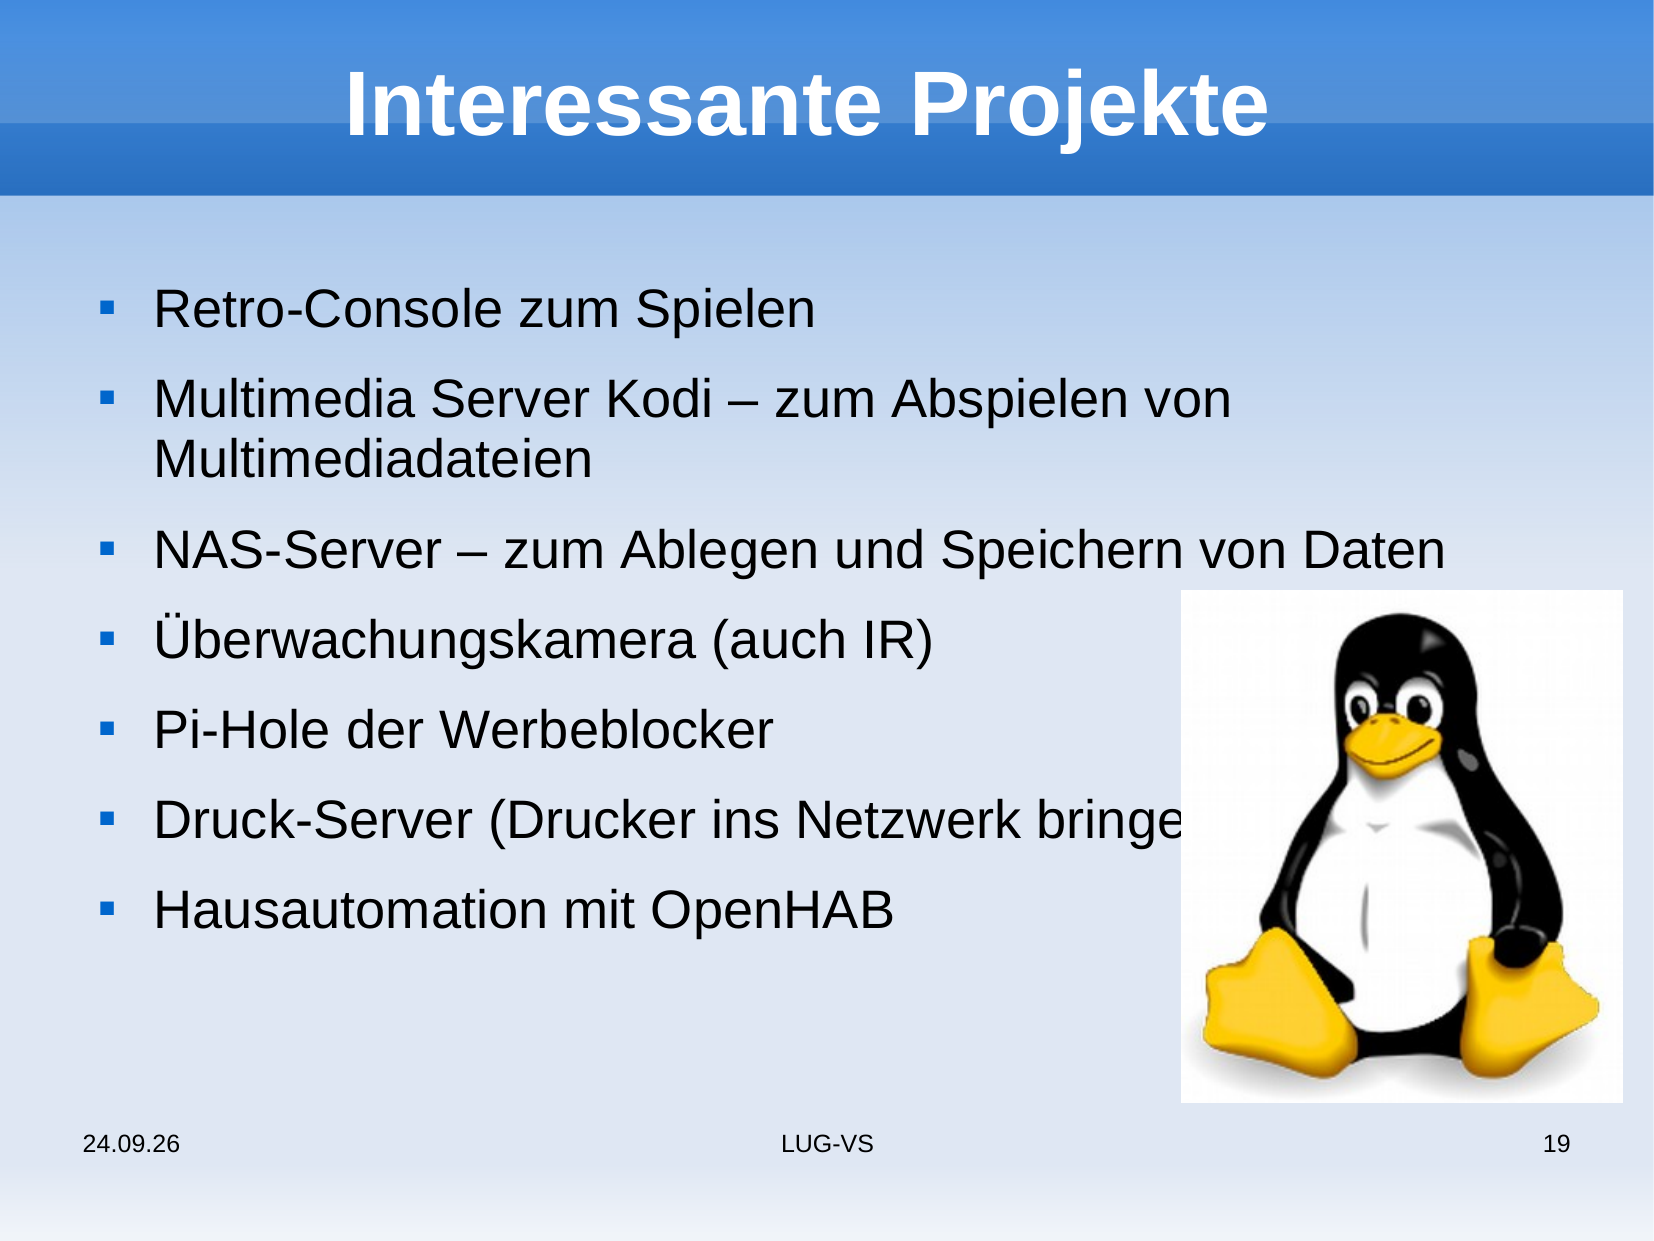

# Interessante Projekte
Retro-Console zum Spielen
Multimedia Server Kodi – zum Abspielen von Multimediadateien
NAS-Server – zum Ablegen und Speichern von Daten
Überwachungskamera (auch IR)
Pi-Hole der Werbeblocker
Druck-Server (Drucker ins Netzwerk bringen)
Hausautomation mit OpenHAB
LUG-VS
19